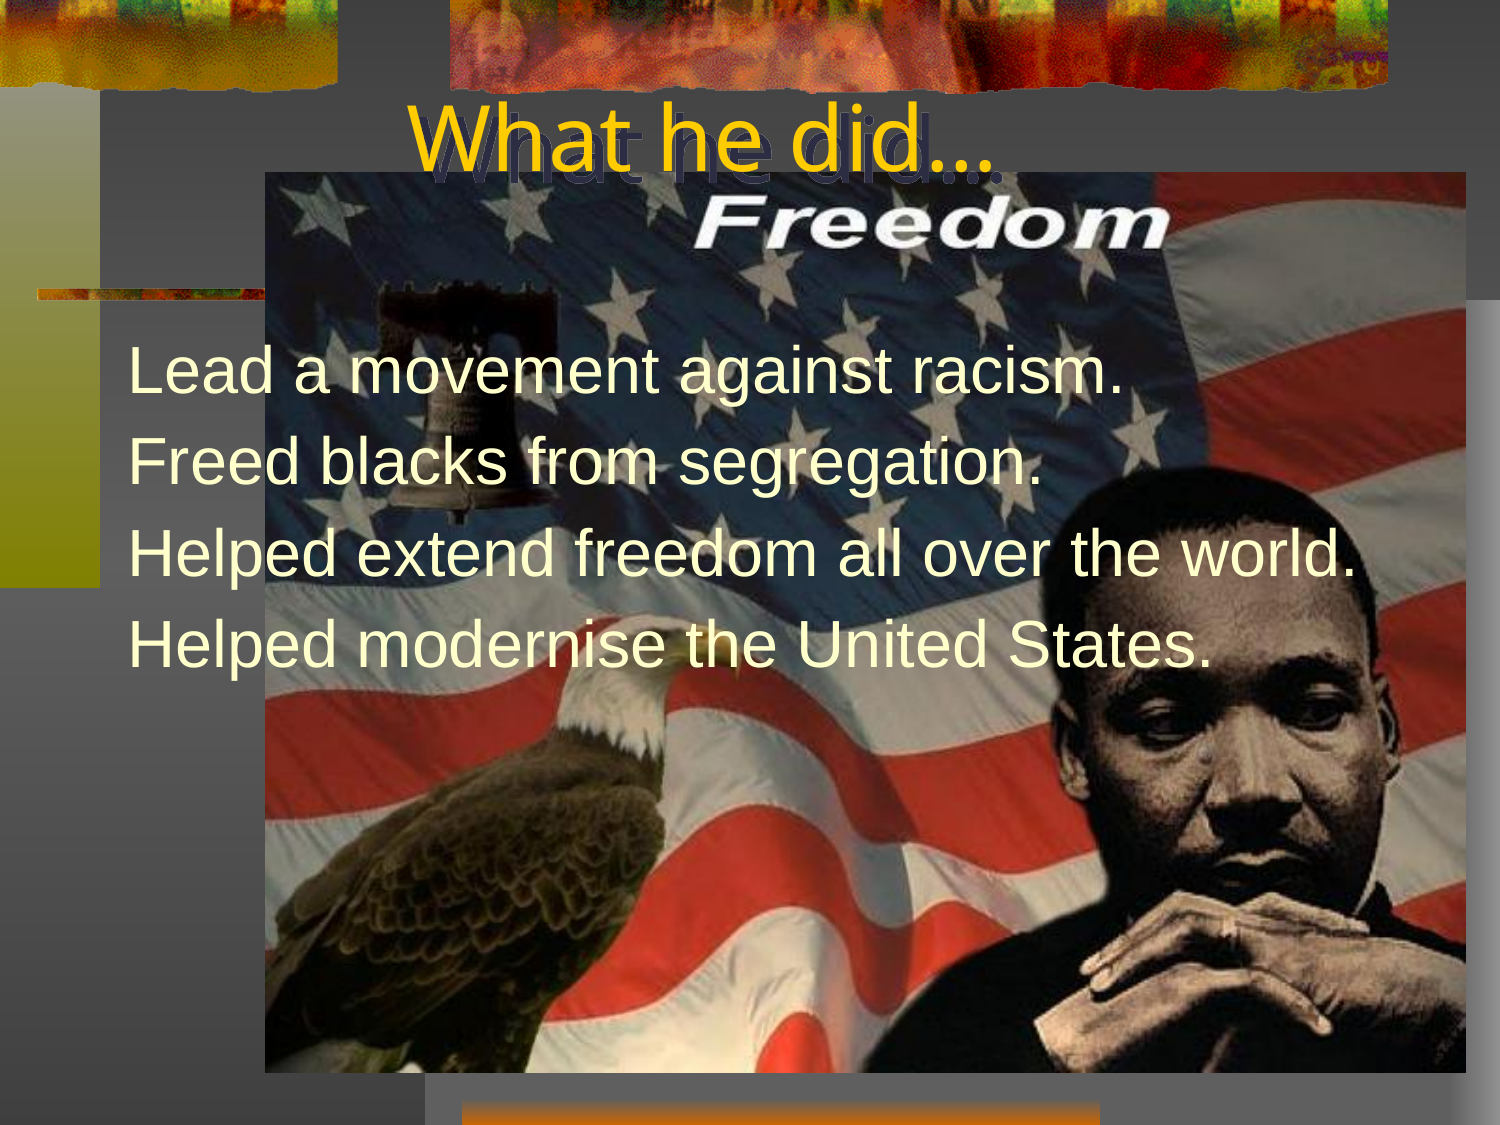

# What he did…
Lead a movement against racism.
Freed blacks from segregation.
Helped extend freedom all over the world.
Helped modernise the United States.